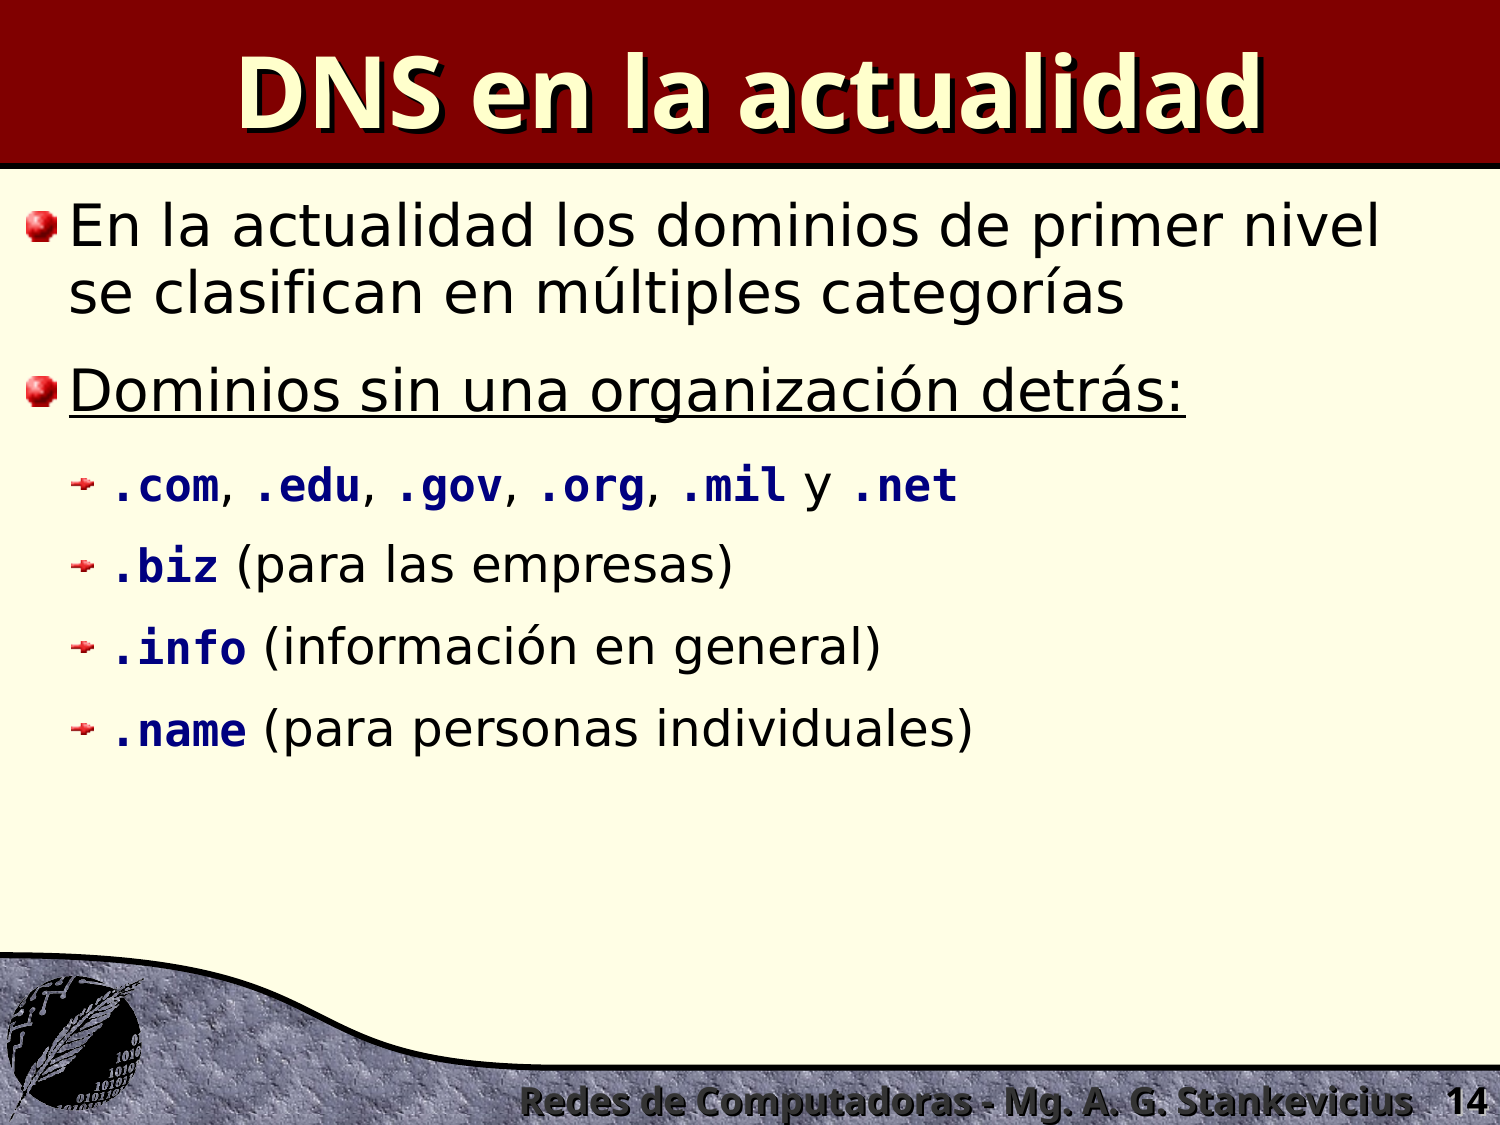

# DNS en la actualidad
En la actualidad los dominios de primer nivel
se clasifican en múltiples categorías
Dominios sin una organización detrás:
.com, .edu, .gov, .org, .mil y .net
.biz (para las empresas)
.info (información en general)
.name (para personas individuales)
14